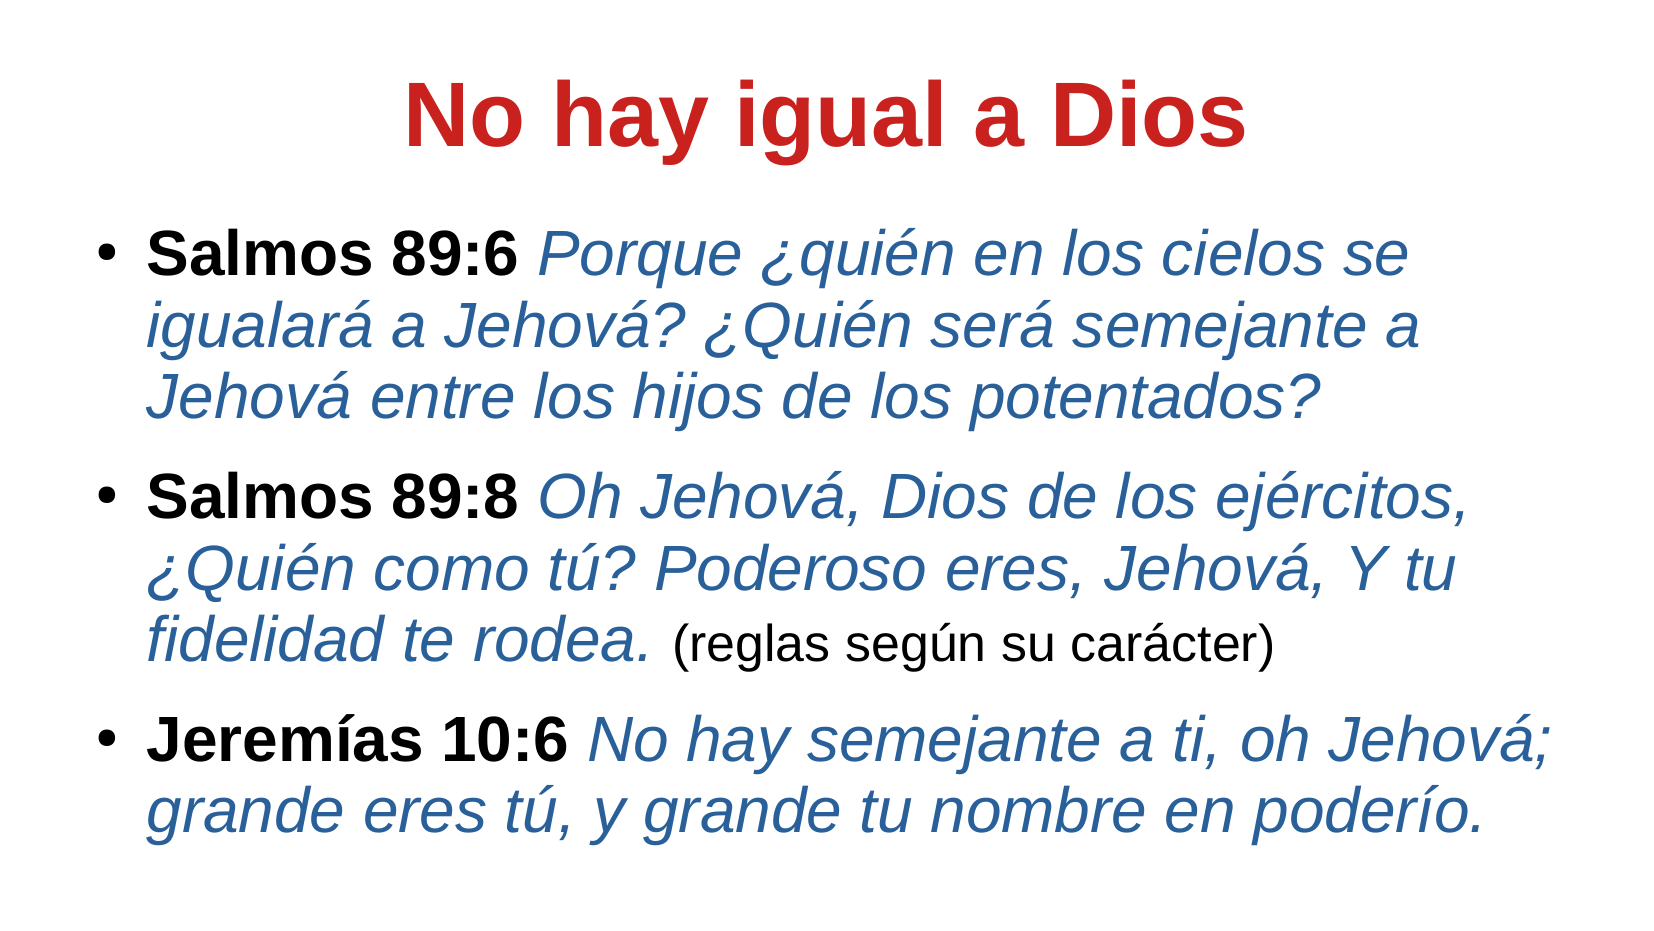

# No hay igual a Dios
Salmos 89:6 Porque ¿quién en los cielos se igualará a Jehová? ¿Quién será semejante a Jehová entre los hijos de los potentados?
Salmos 89:8 Oh Jehová, Dios de los ejércitos, ¿Quién como tú? Poderoso eres, Jehová, Y tu fidelidad te rodea. (reglas según su carácter)
Jeremías 10:6 ​No hay semejante a ti, oh Jehová; grande eres tú, y grande tu nombre en poderío.